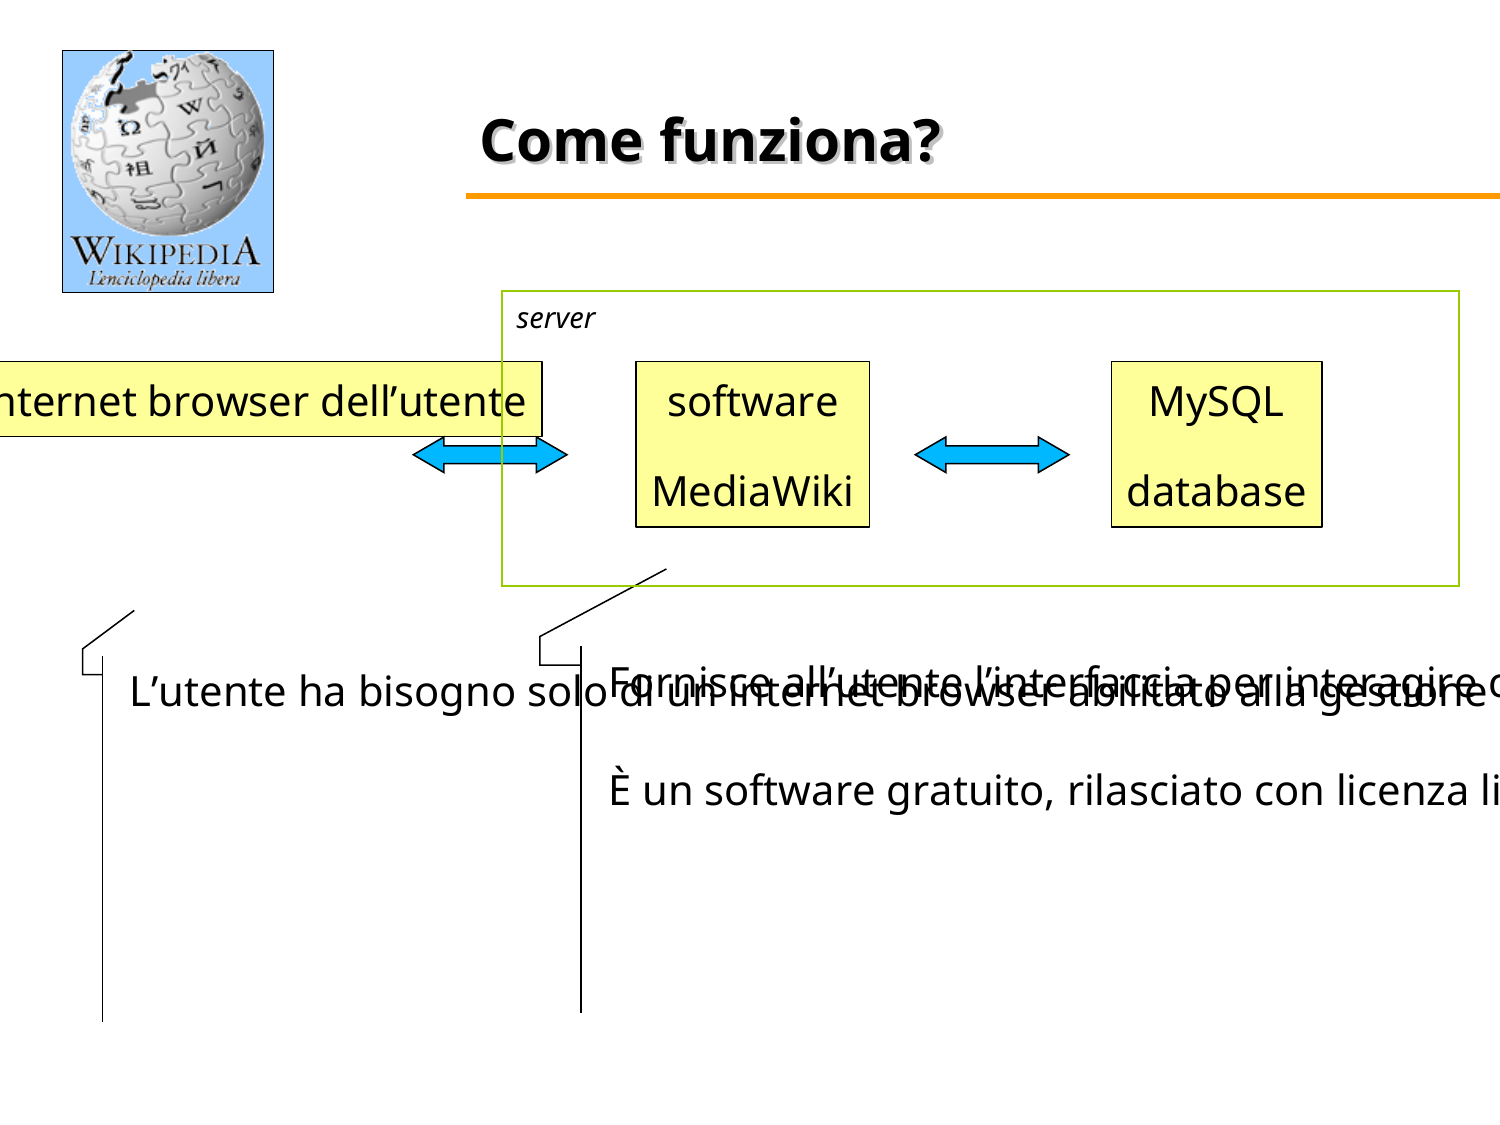

Come funziona?
server
internet browser dell’utente
software
MediaWiki
MySQL
database
Fornisce all’utente l’interfaccia per interagire con il database che raccoglie i contenuti e tutto lo storico delle loro revisioni.
È un software gratuito, rilasciato con licenza libera.
L’utente ha bisogno solo di un internet browser abilitato alla gestione dei cookies